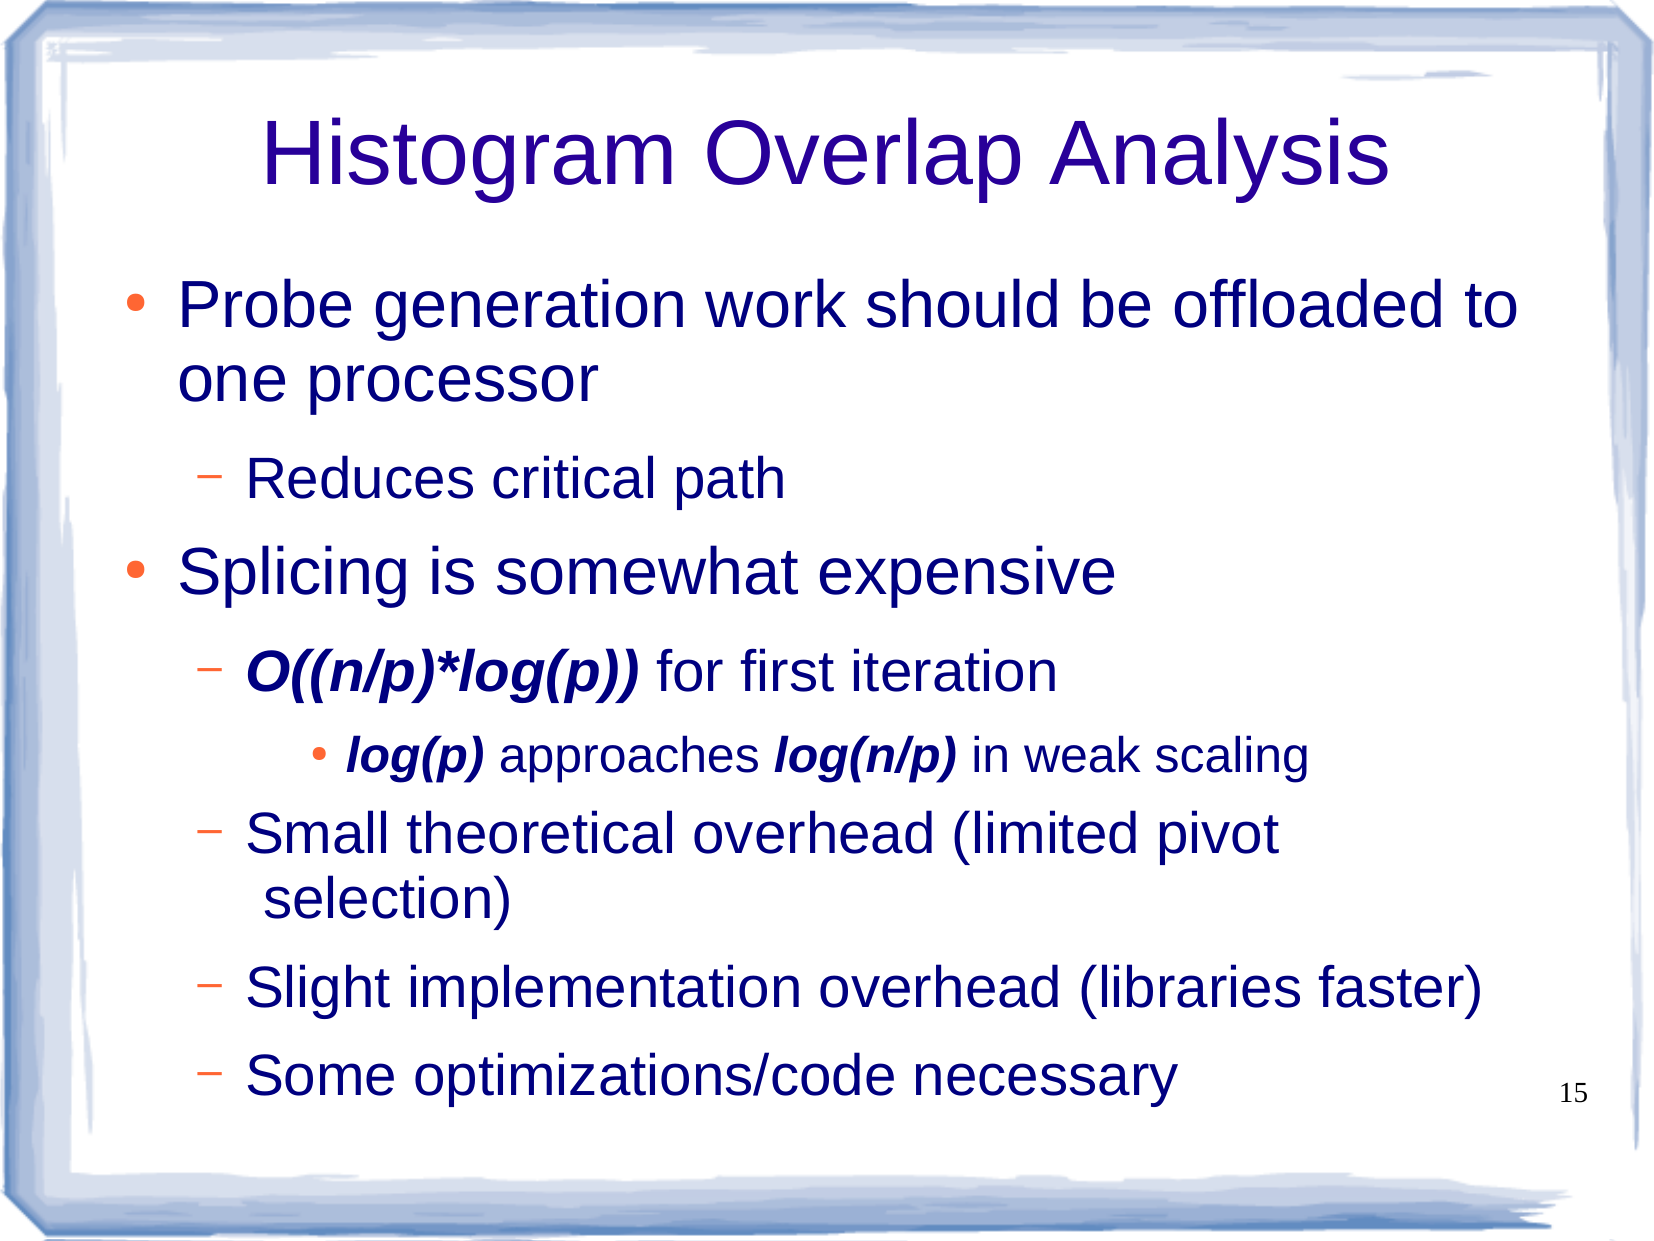

# Histogram Overlap Analysis
Probe generation work should be offloaded to one processor
Reduces critical path
Splicing is somewhat expensive
O((n/p)*log(p)) for first iteration
log(p) approaches log(n/p) in weak scaling
Small theoretical overhead (limited pivot selection)
Slight implementation overhead (libraries faster)
Some optimizations/code necessary
15